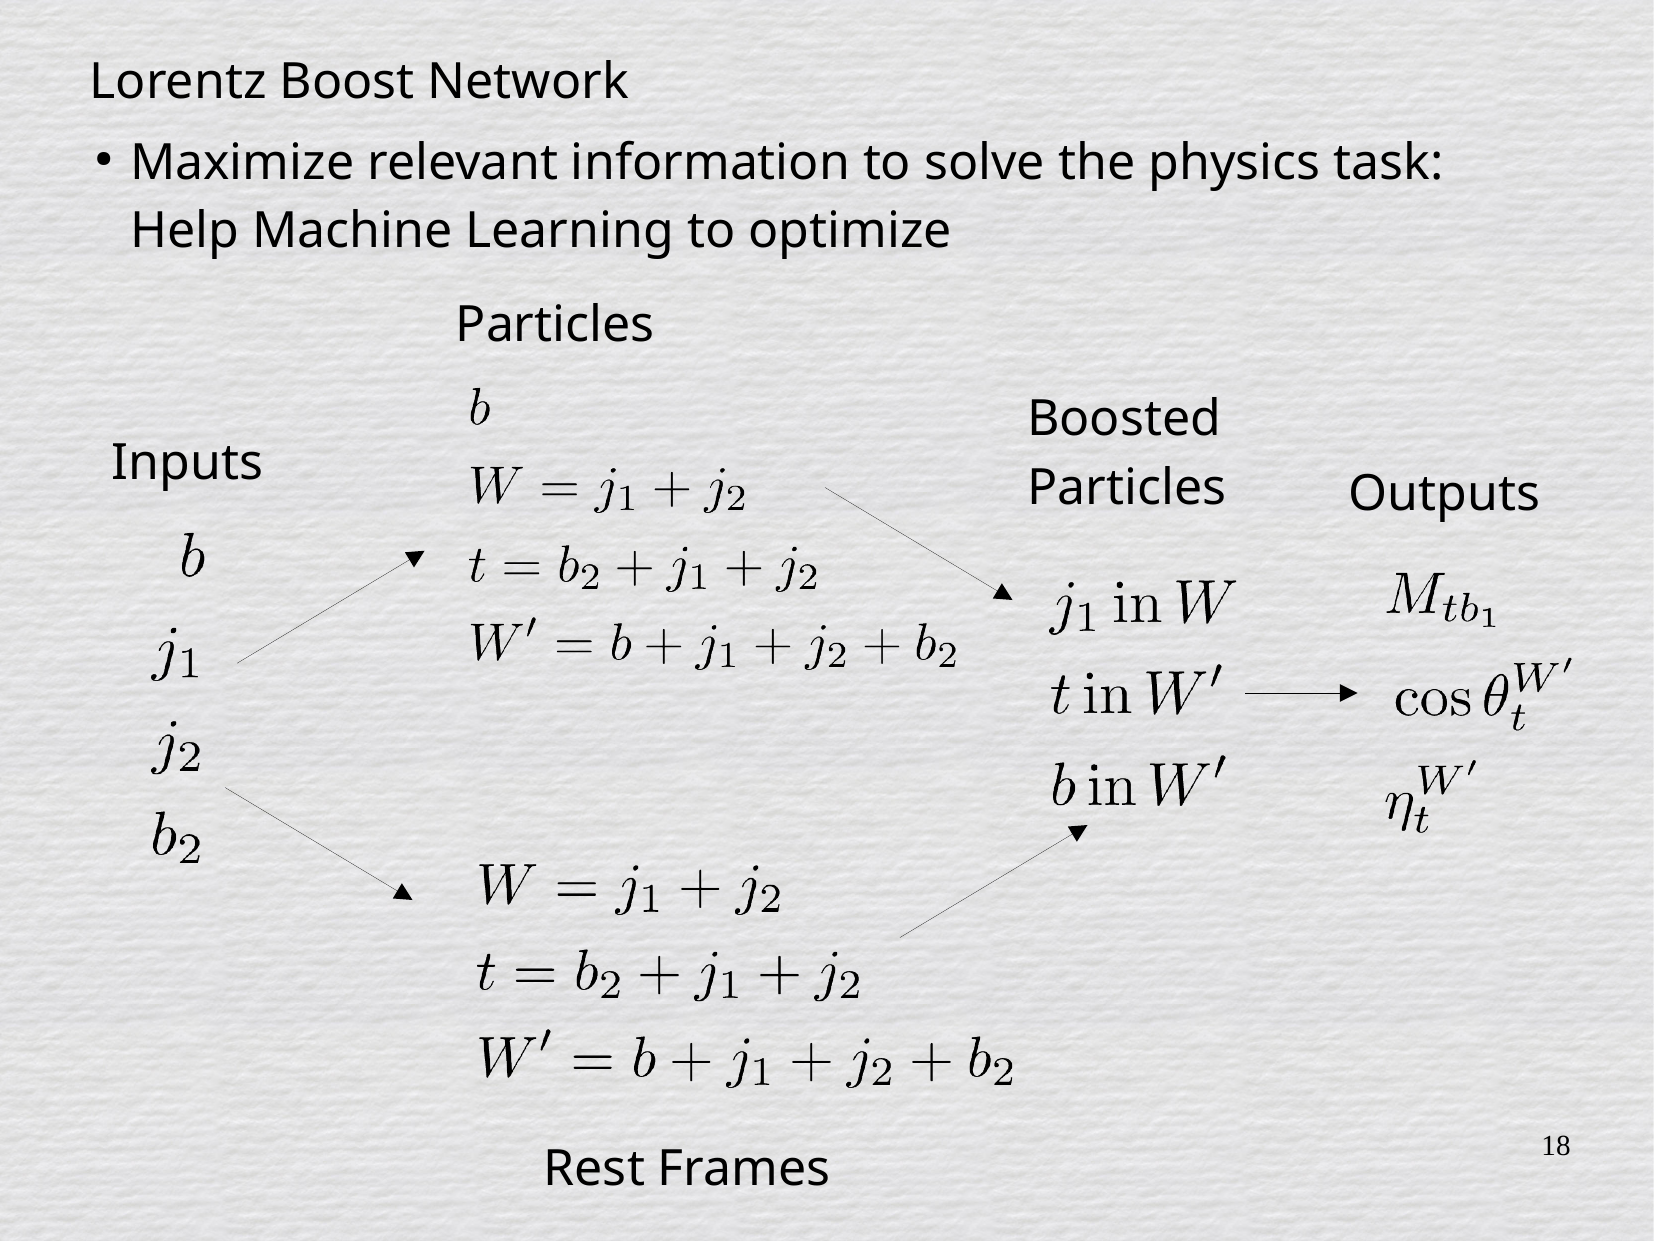

Lorentz Boost Network
Maximize relevant information to solve the physics task:
Help Machine Learning to optimize
Particles
Boosted Particles
Inputs
Outputs
Rest Frames
18